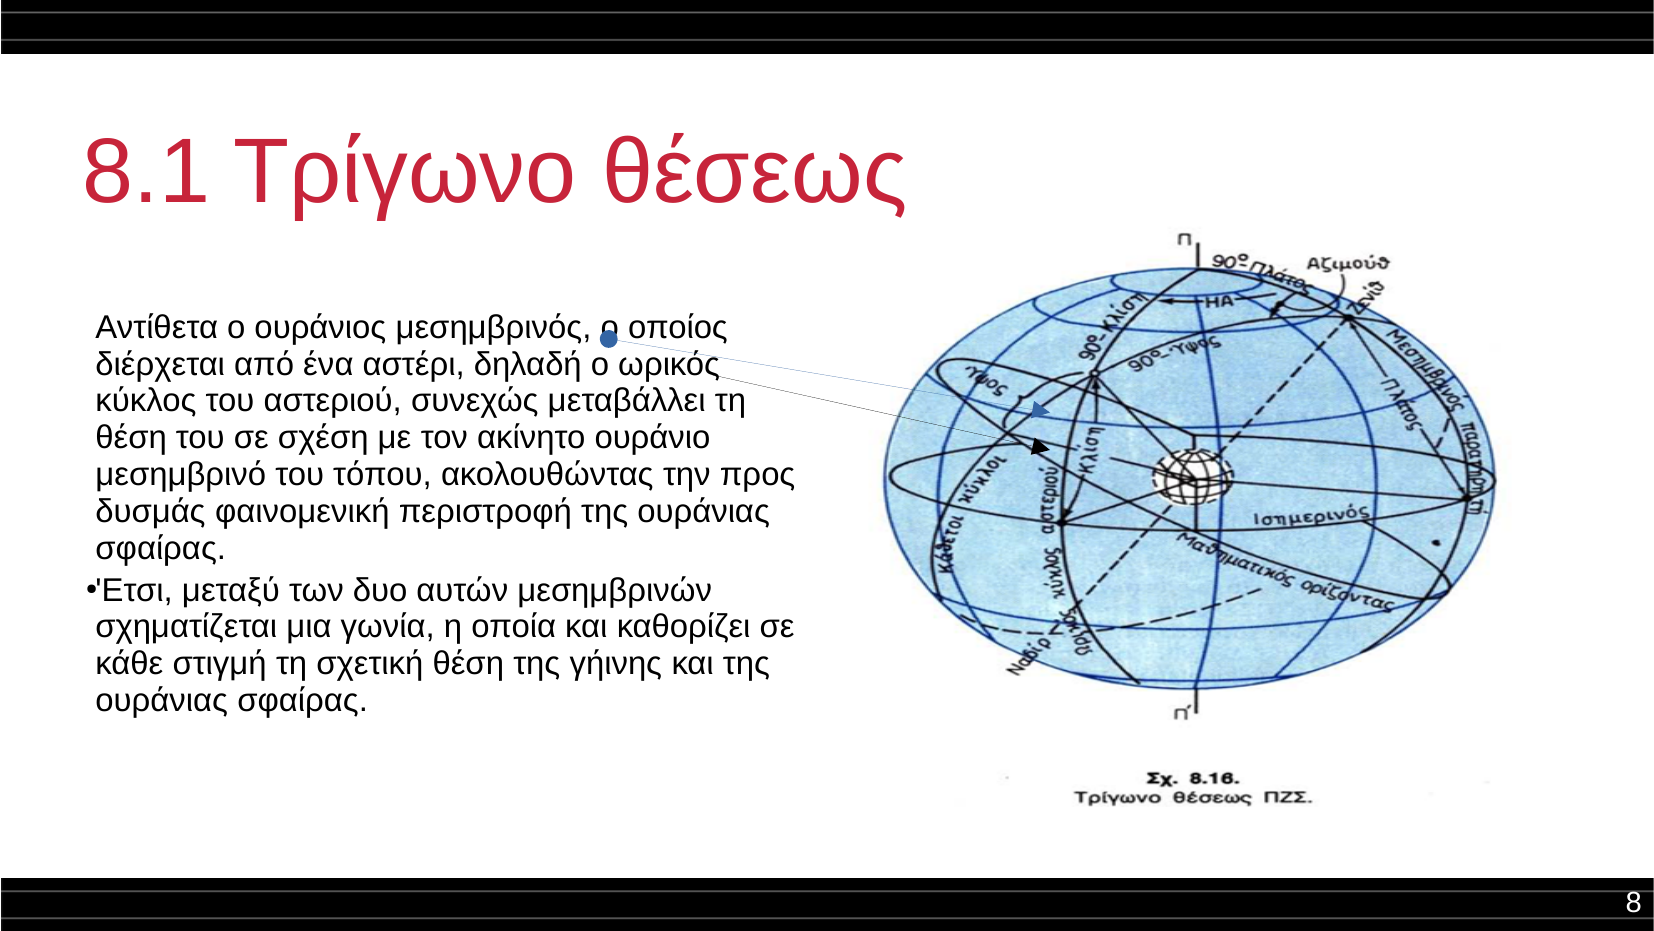

# 8.1 Τρίγωνο θέσεως
Αντίθετα ο ουράνιος μεσημβρινός, ο οποίος διέρχεται από ένα αστέρι, δηλαδή ο ωρικός κύκλος του αστεριού, συνεχώς μεταβάλλει τη θέση του σε σχέση με τον ακίνητο ουράνιο μεσημβρινό του τόπου, ακολουθώντας την προς δυσμάς φαινομενική περιστροφή της ουράνιας σφαίρας.
'Ετσι, μεταξύ των δυο αυτών μεσημβρινών σχηματίζεται μια γωνία, η οποία και καθορίζει σε κάθε στιγμή τη σχετική θέση της γήινης και της ουράνιας σφαίρας.